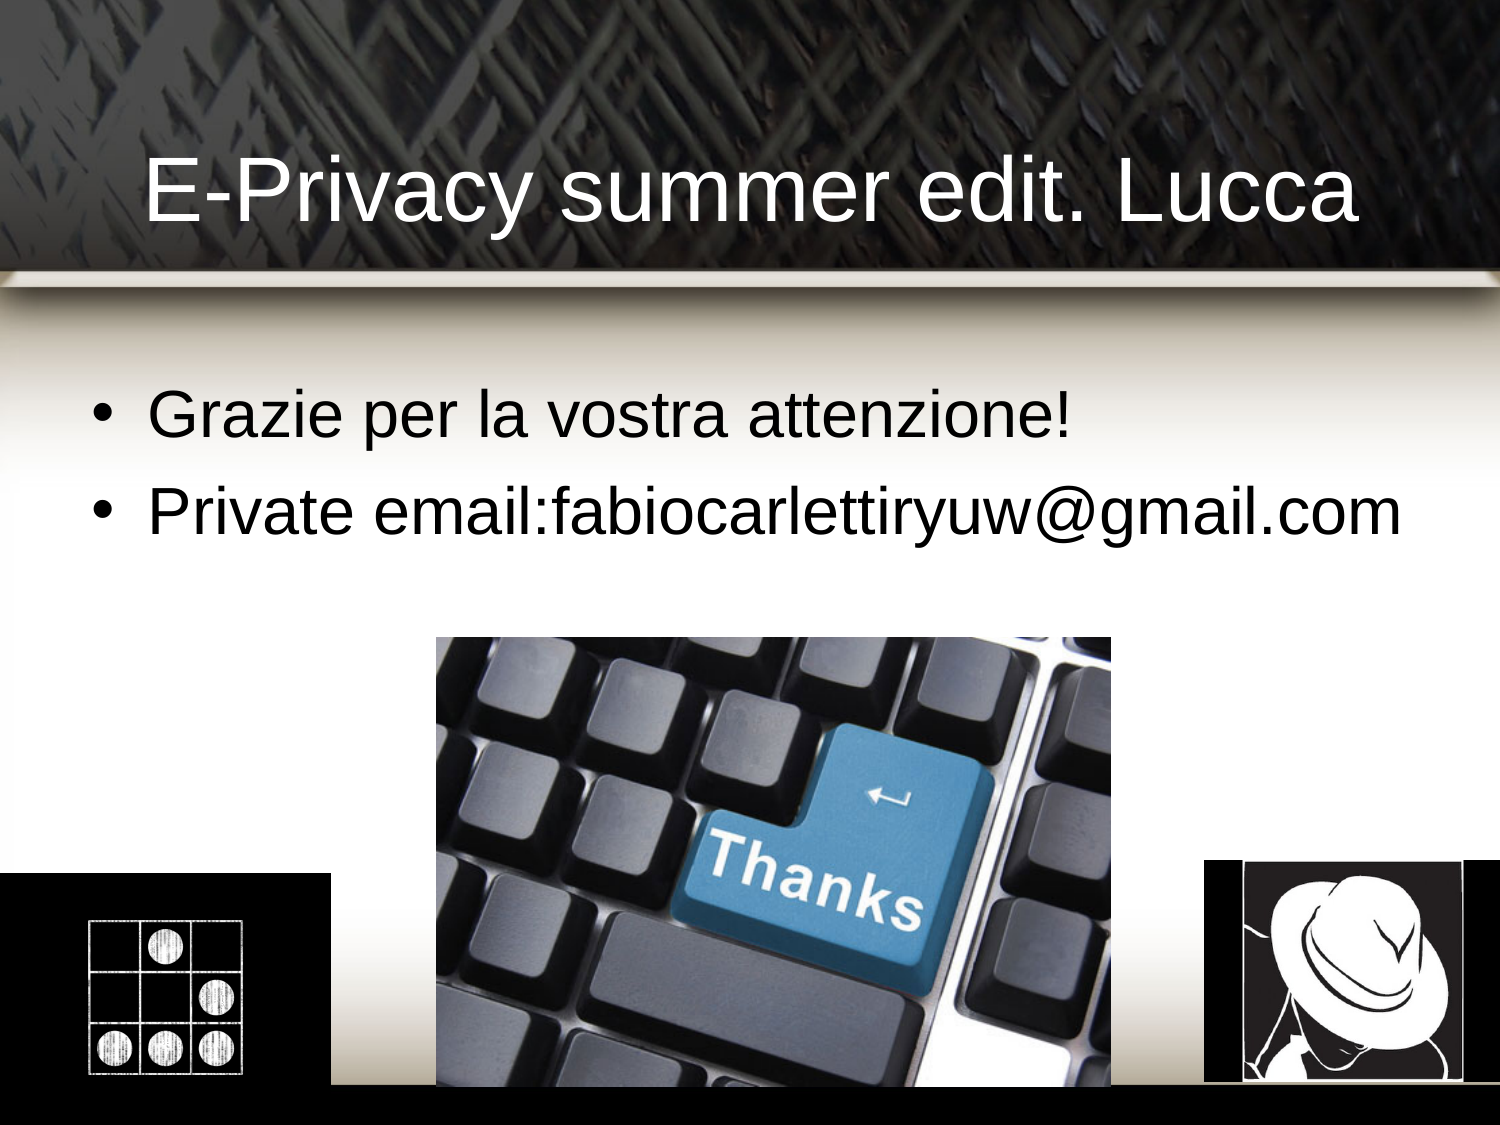

# E-Privacy summer edit. Lucca
Grazie per la vostra attenzione!
Private email:fabiocarlettiryuw@gmail.com